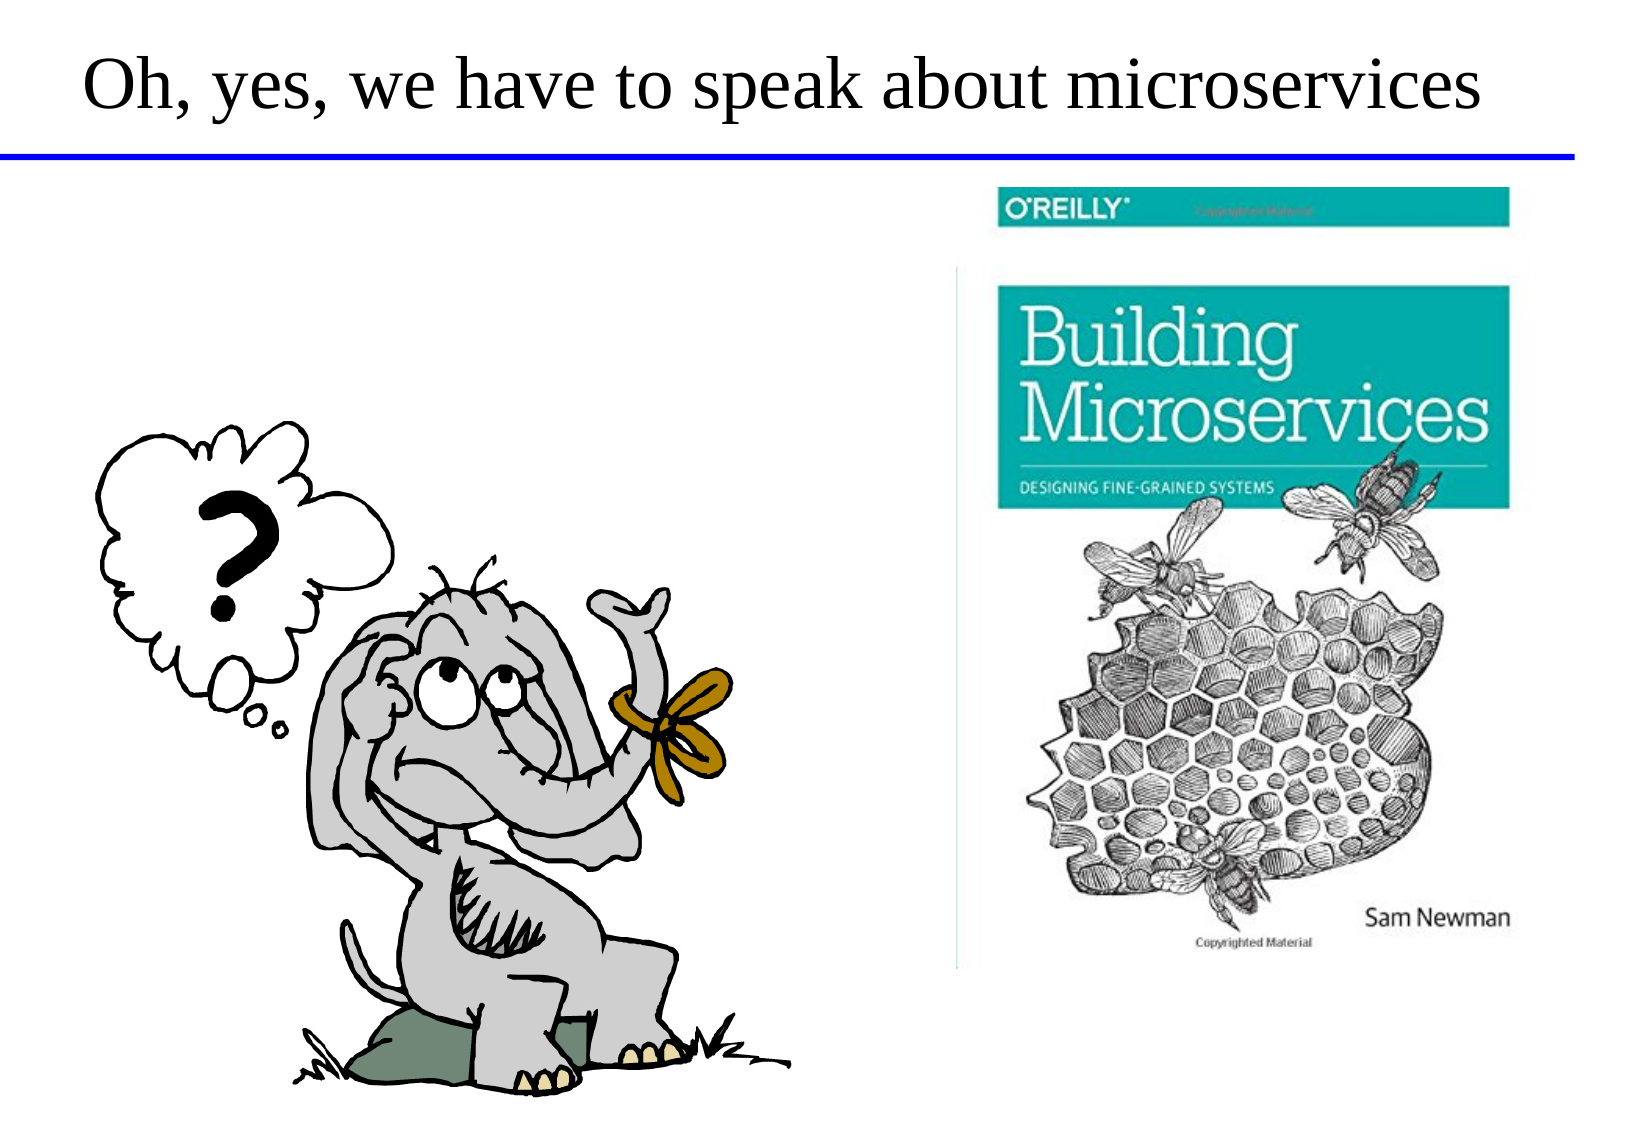

# Oh, yes, we have to speak about microservices